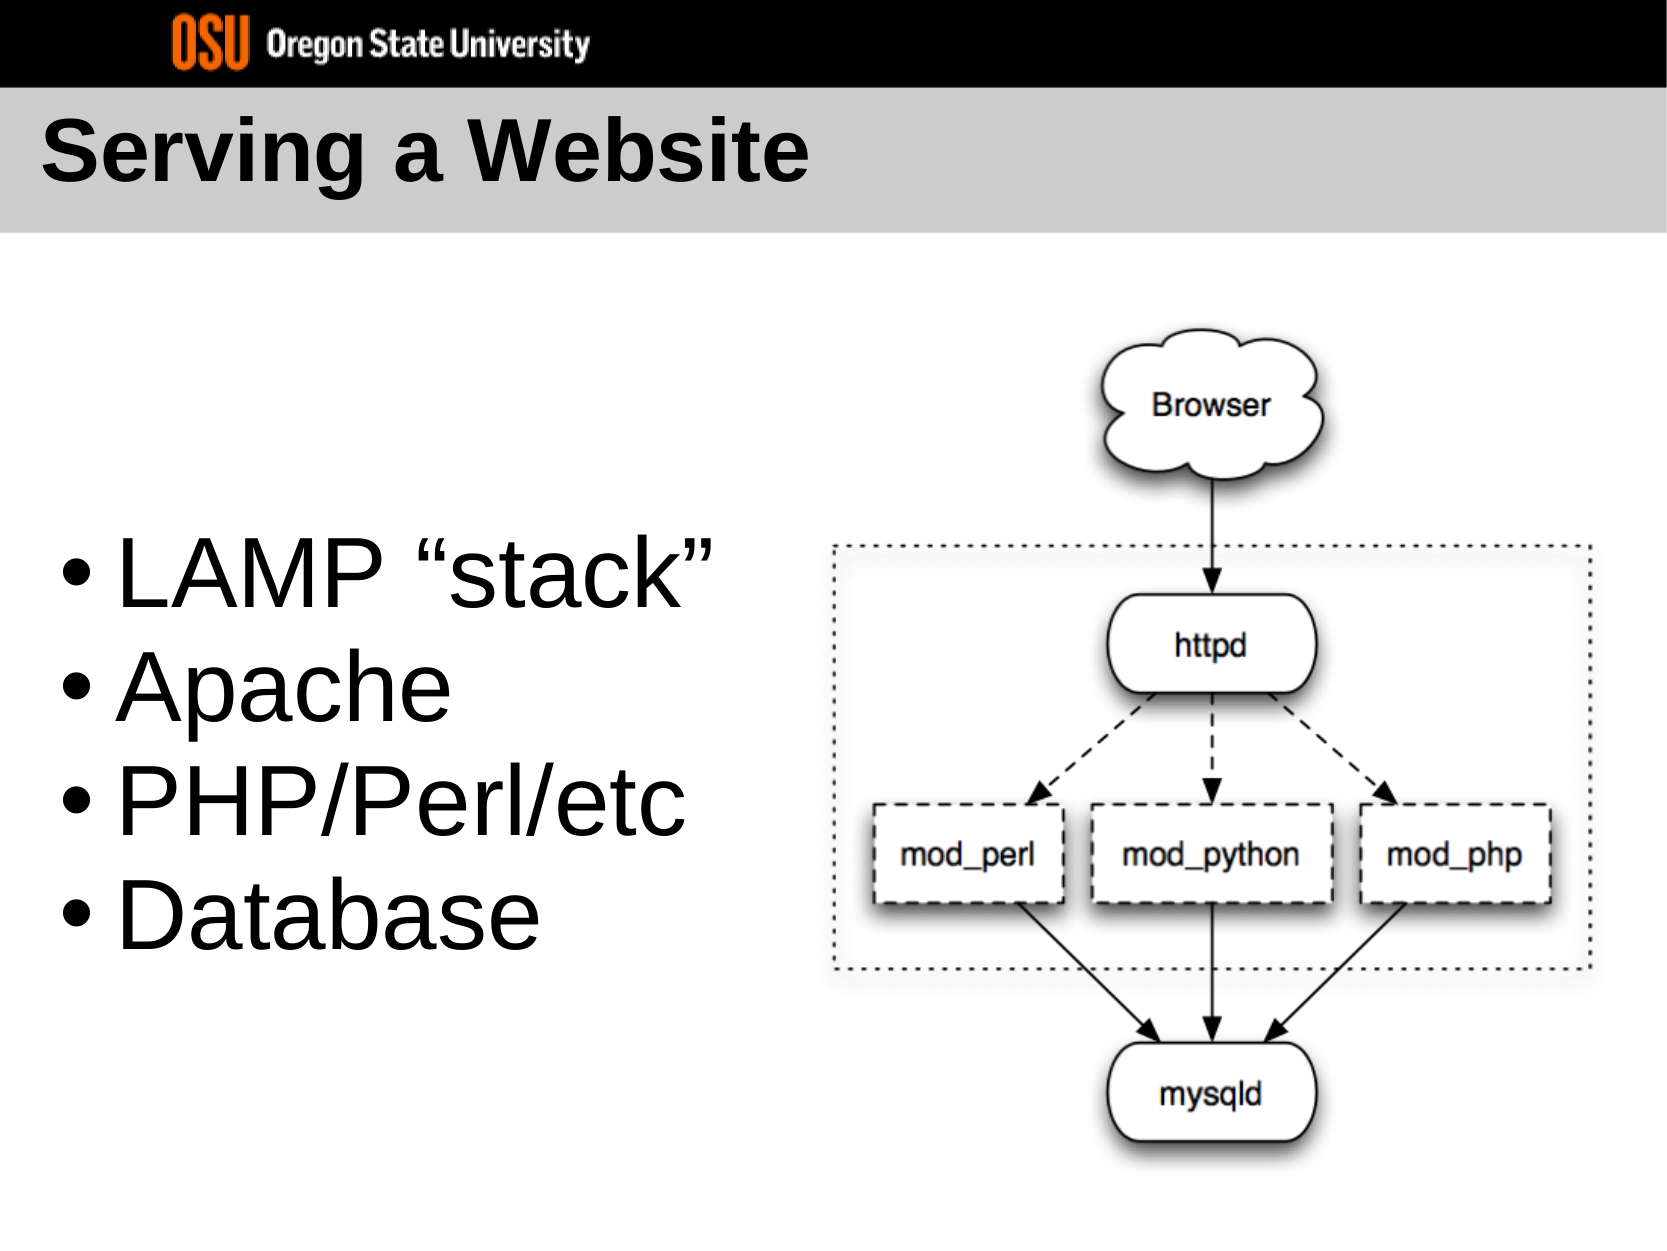

# Serving a Website
LAMP “stack”
Apache
PHP/Perl/etc
Database